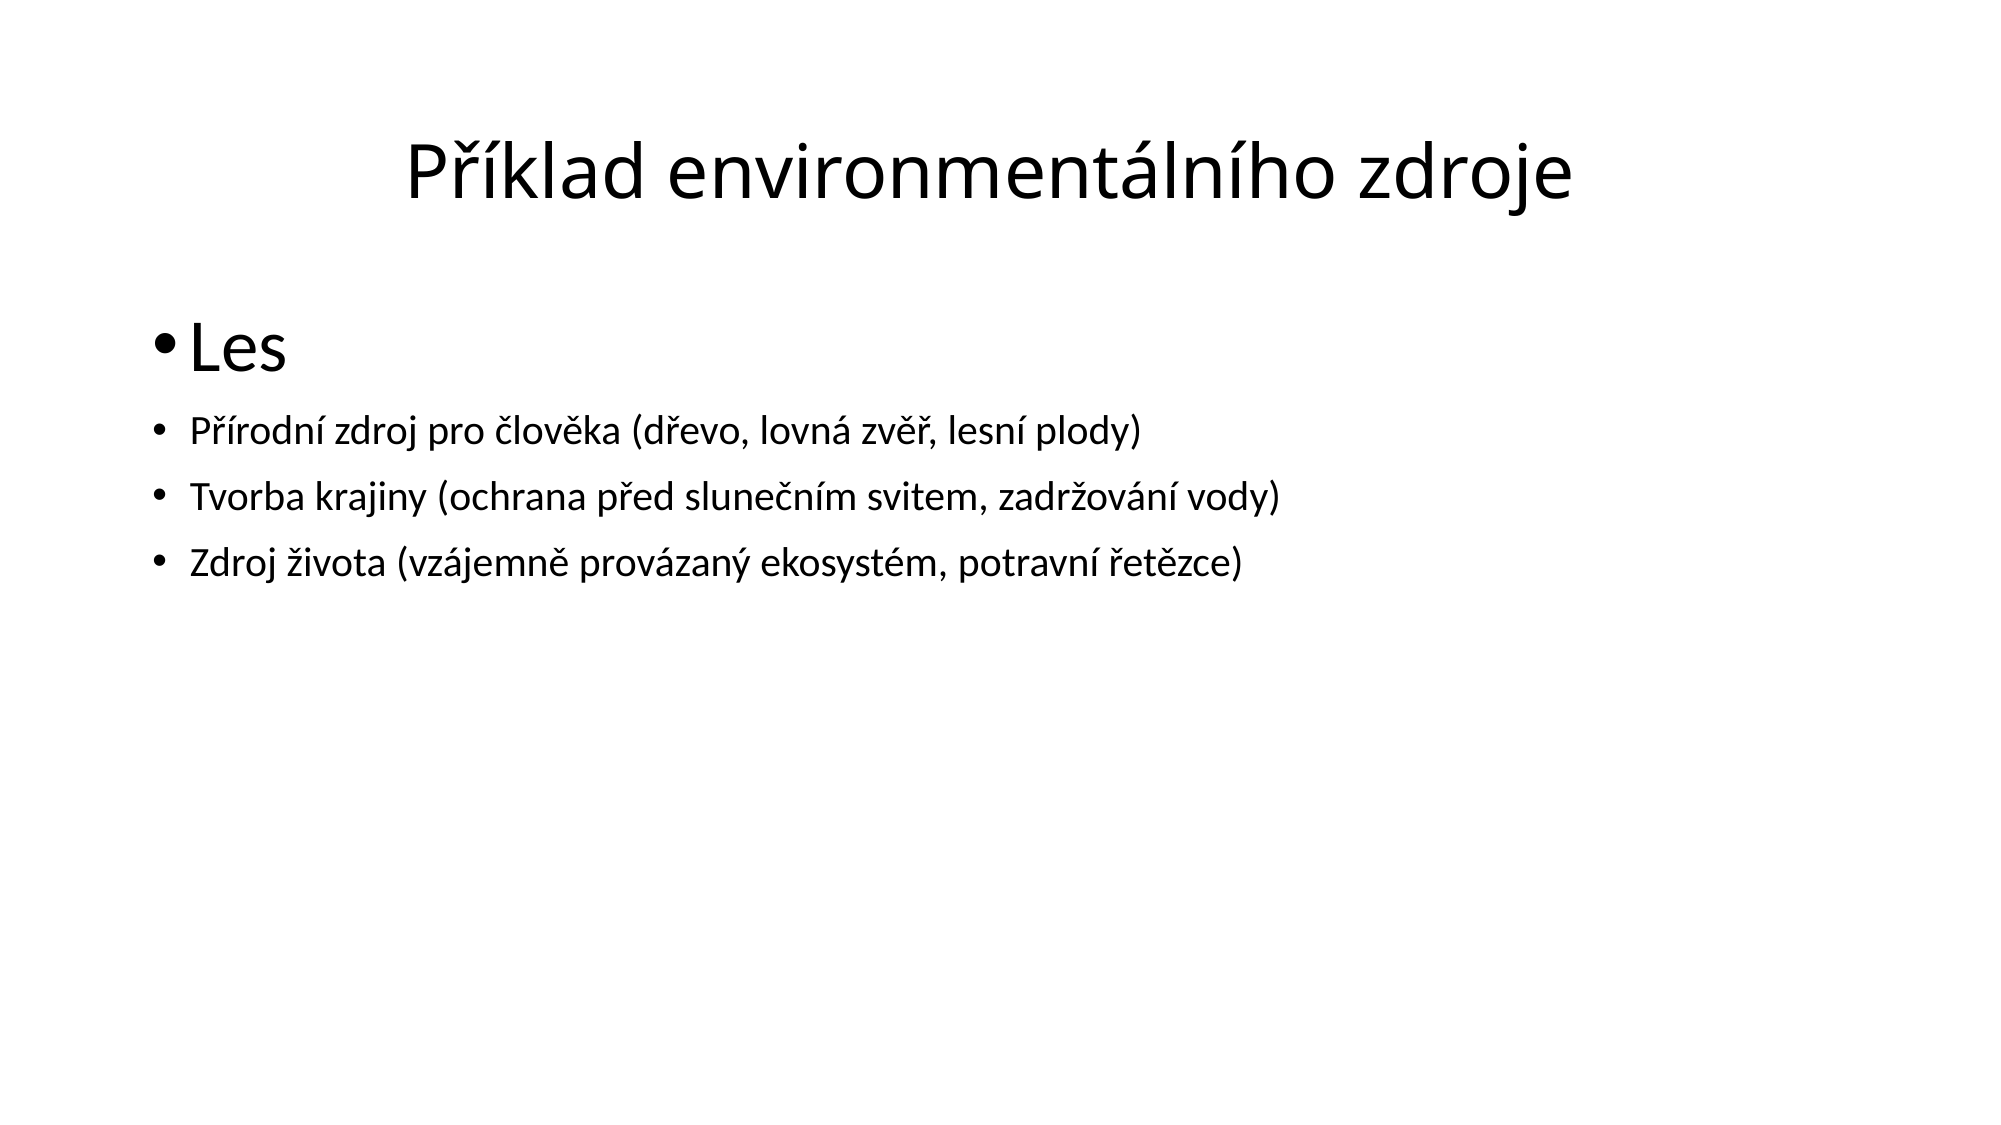

# Příklad environmentálního zdroje
Les
Přírodní zdroj pro člověka (dřevo, lovná zvěř, lesní plody)
Tvorba krajiny (ochrana před slunečním svitem, zadržování vody)
Zdroj života (vzájemně provázaný ekosystém, potravní řetězce)